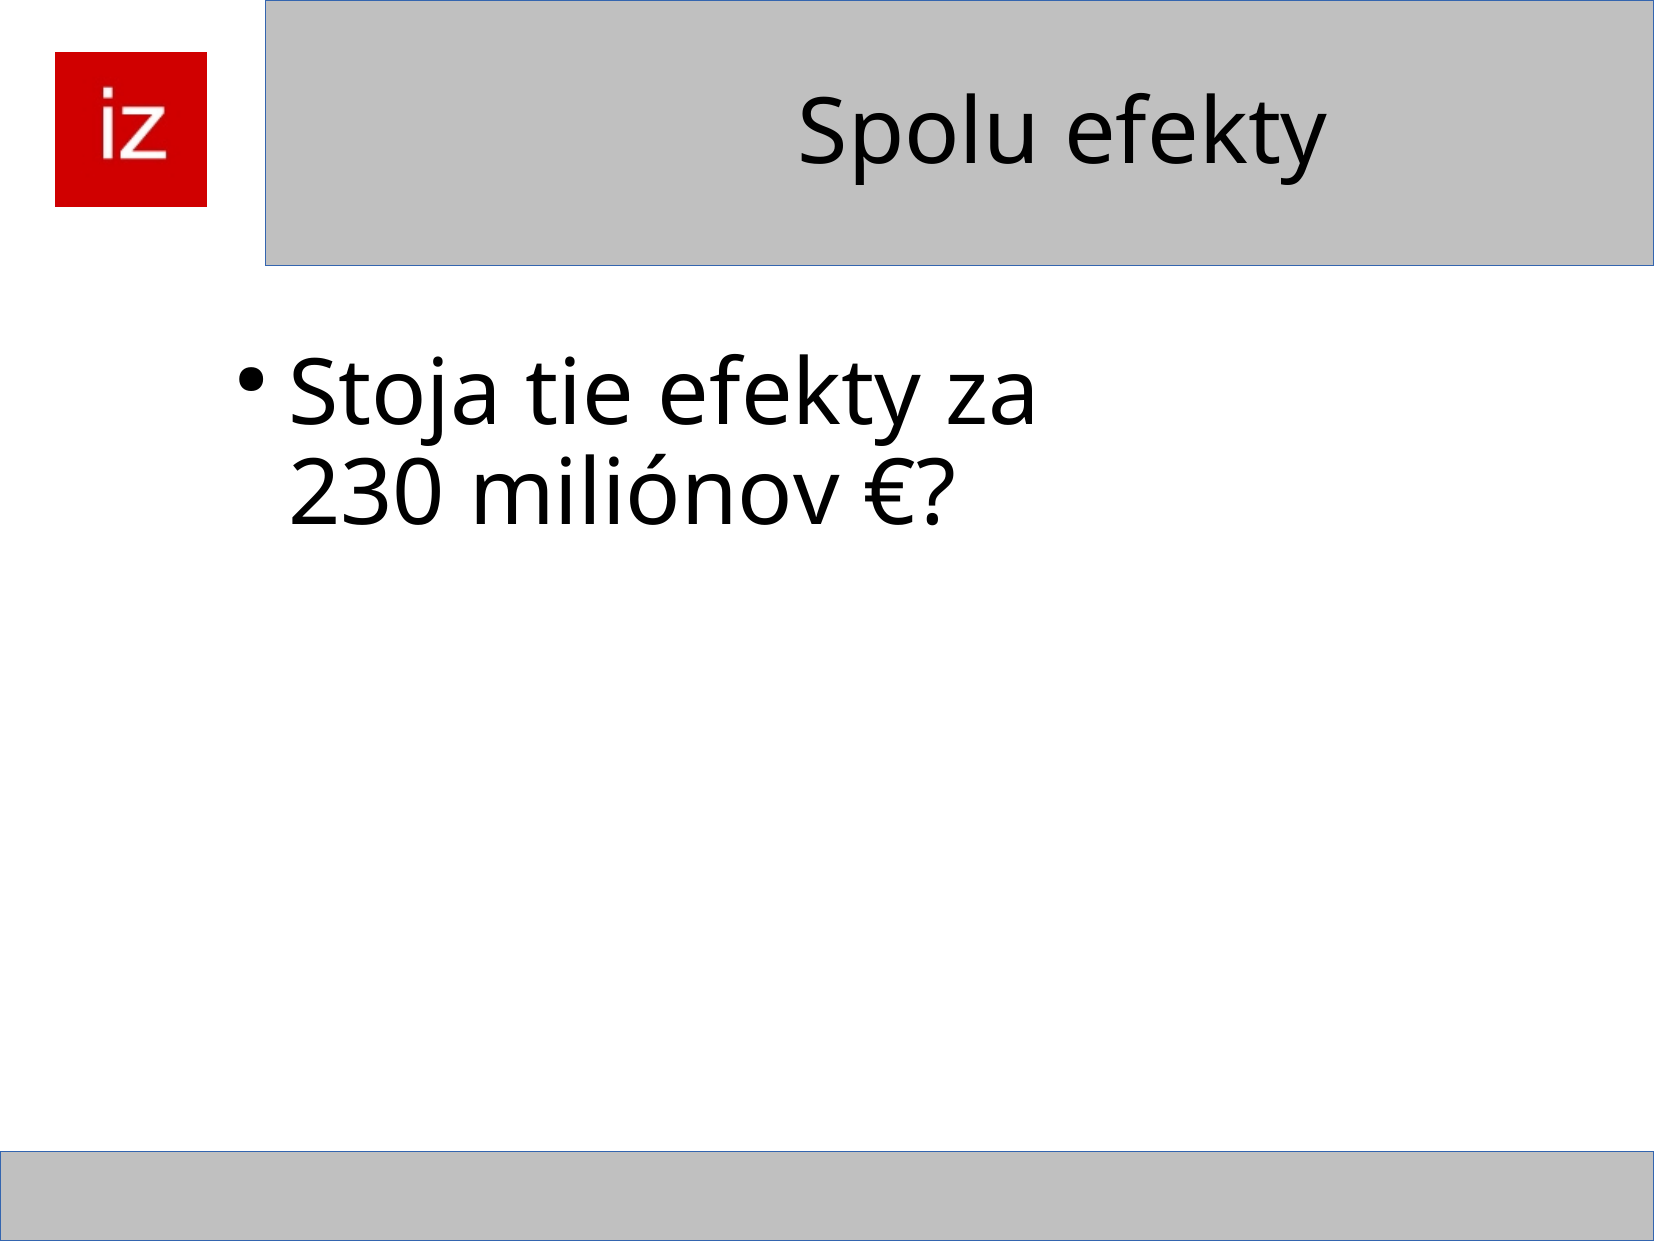

# Spolu efekty
Stoja tie efekty za 230 miliónov €?